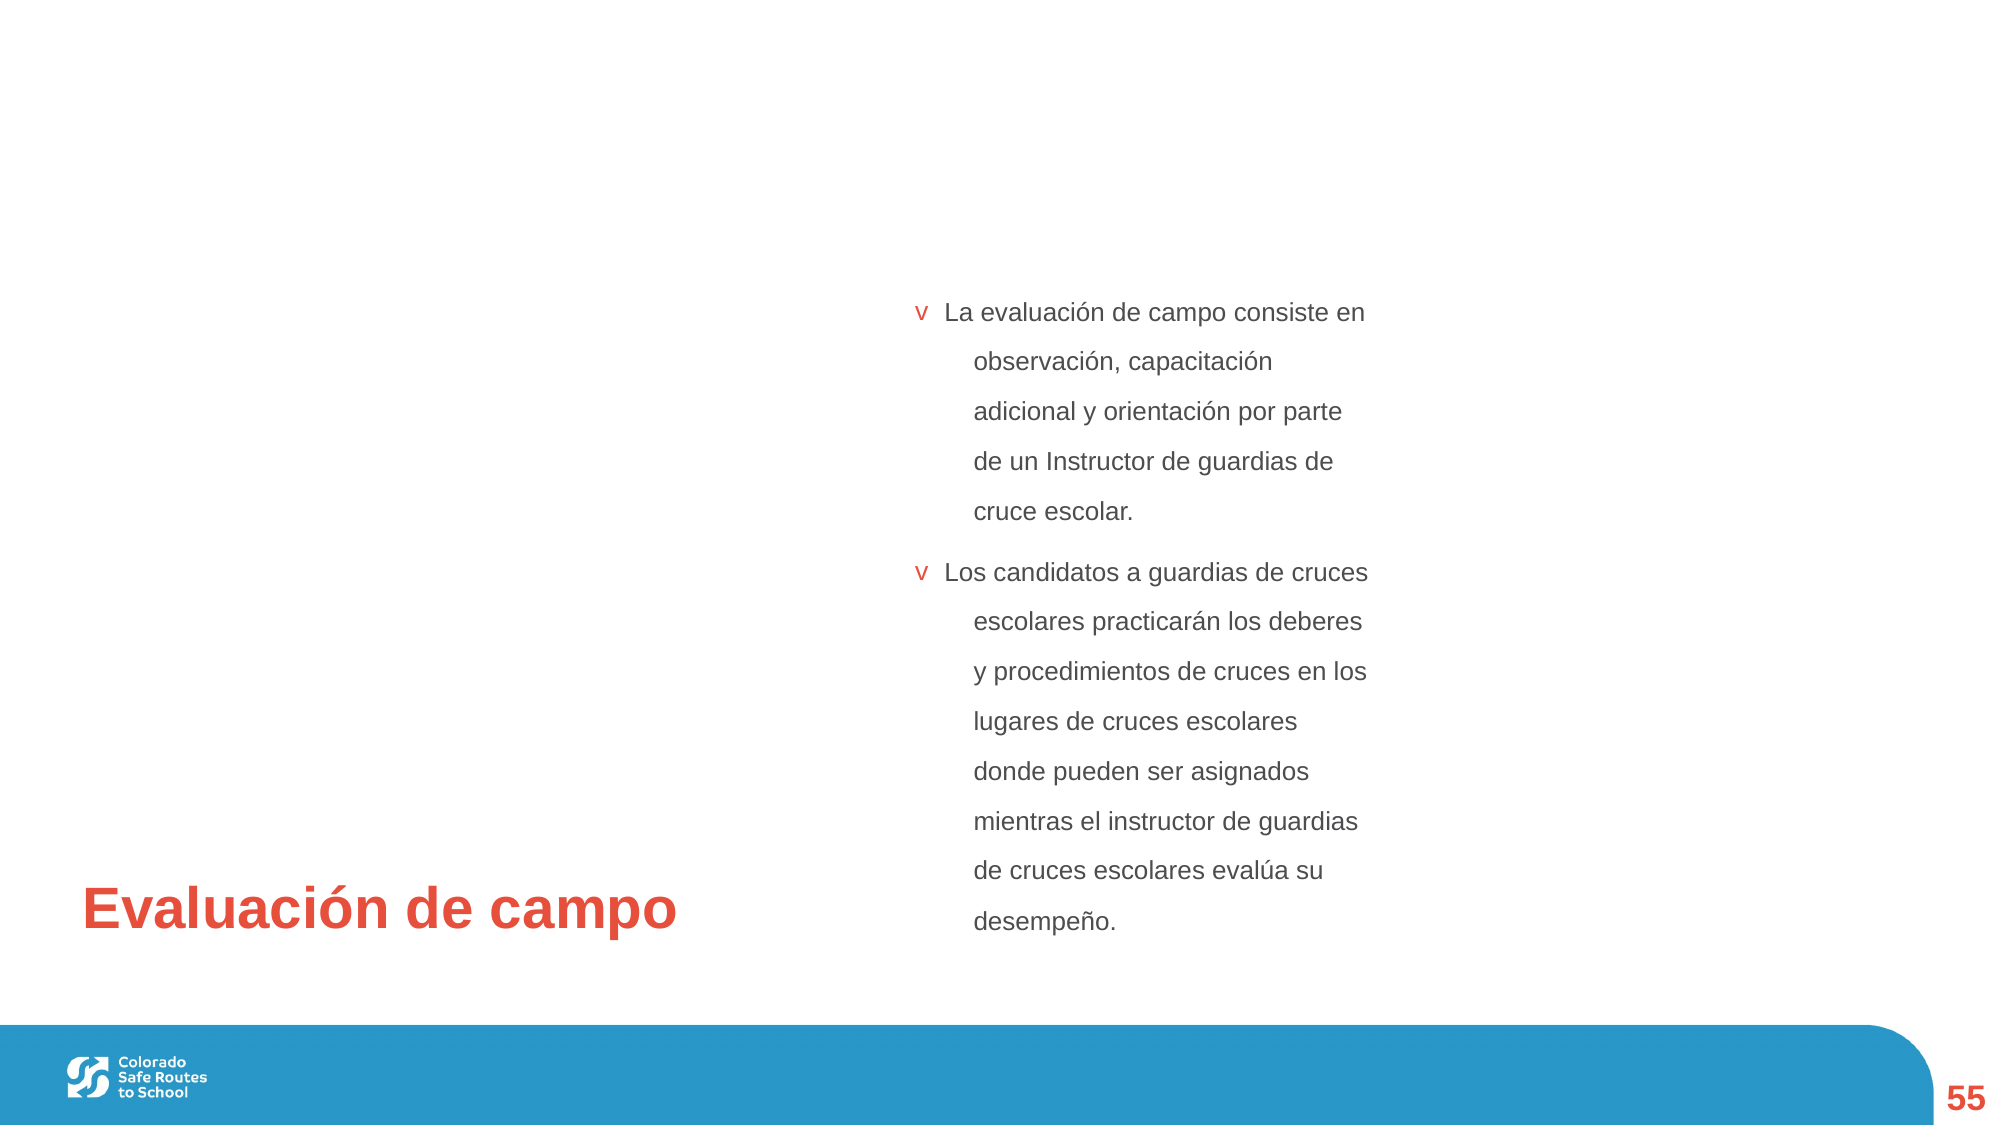

# Evaluación de campo
La evaluación de campo consiste en observación, capacitación adicional y orientación por parte de un Instructor de guardias de cruce escolar.
Los candidatos a guardias de cruces escolares practicarán los deberes y procedimientos de cruces en los lugares de cruces escolares donde pueden ser asignados mientras el instructor de guardias de cruces escolares evalúa su desempeño.
55